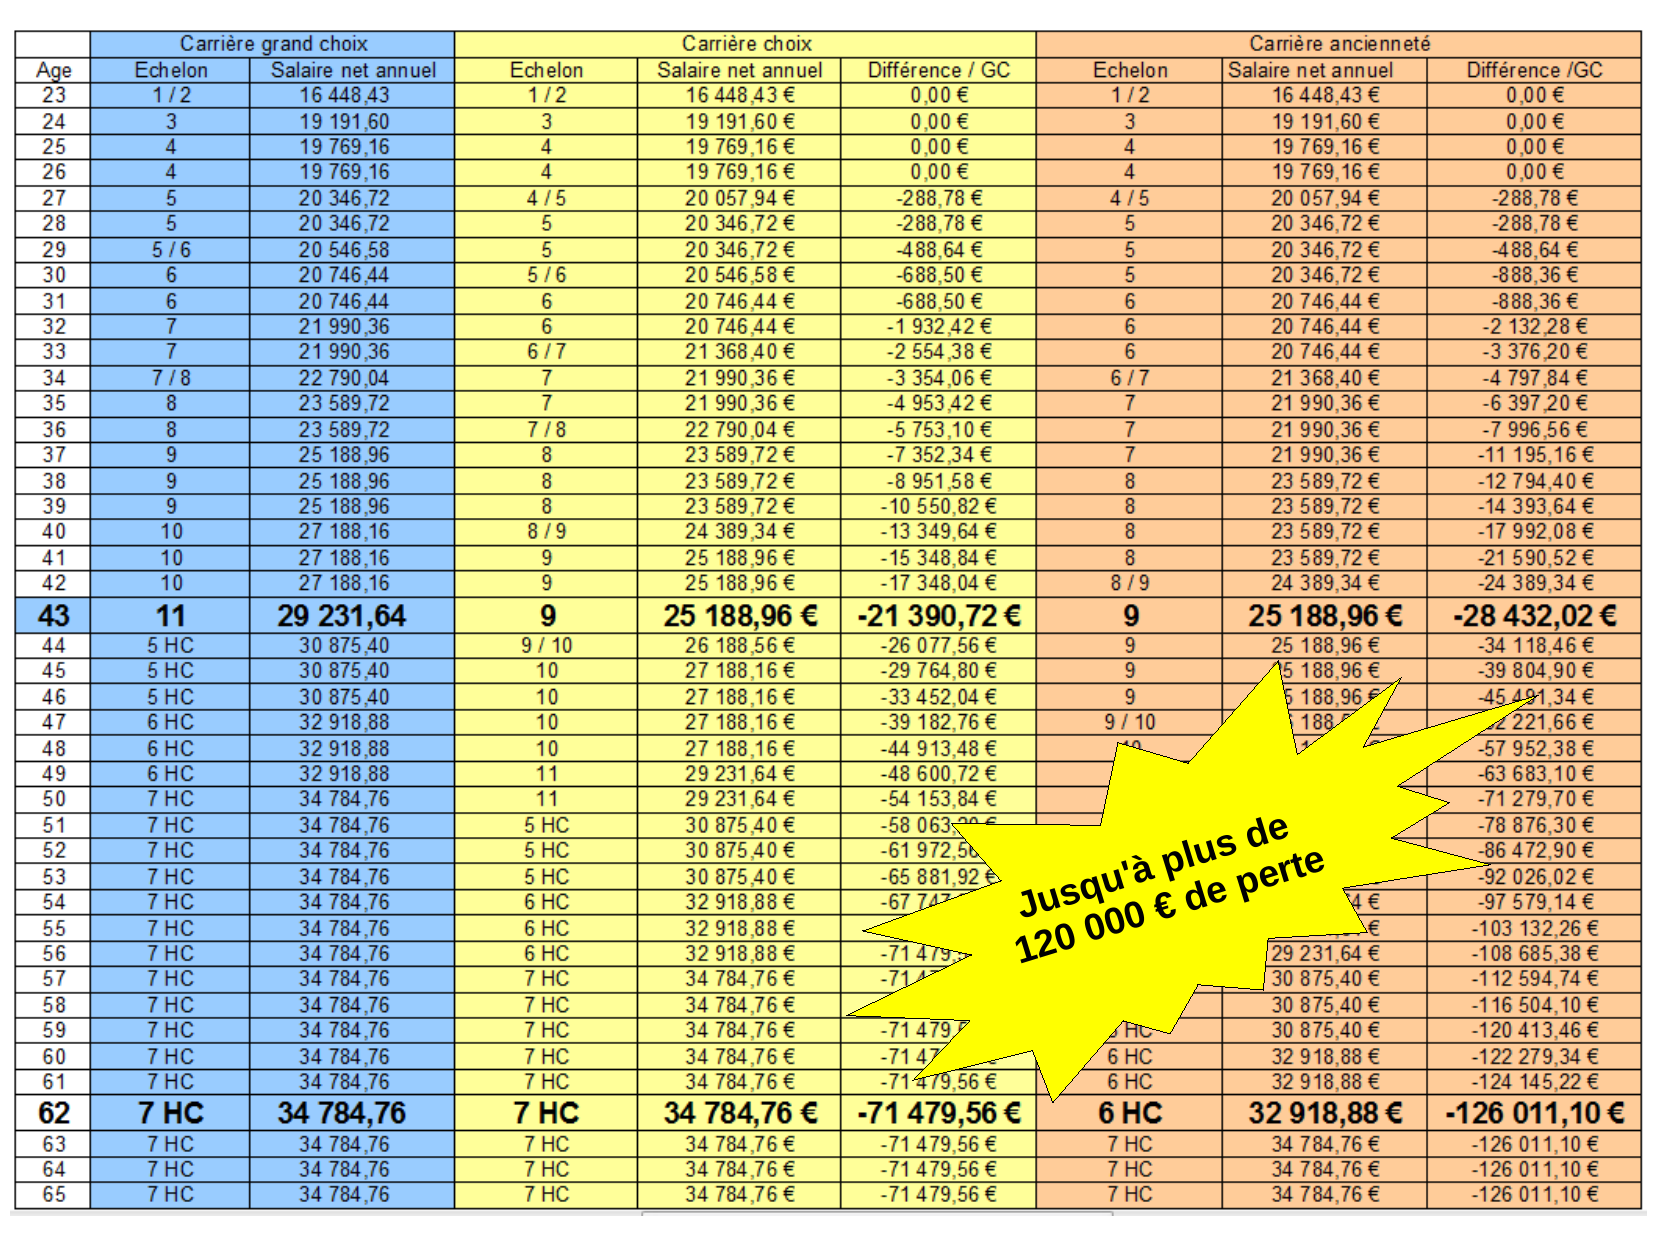

Jusqu'à plus de
120 000 € de perte